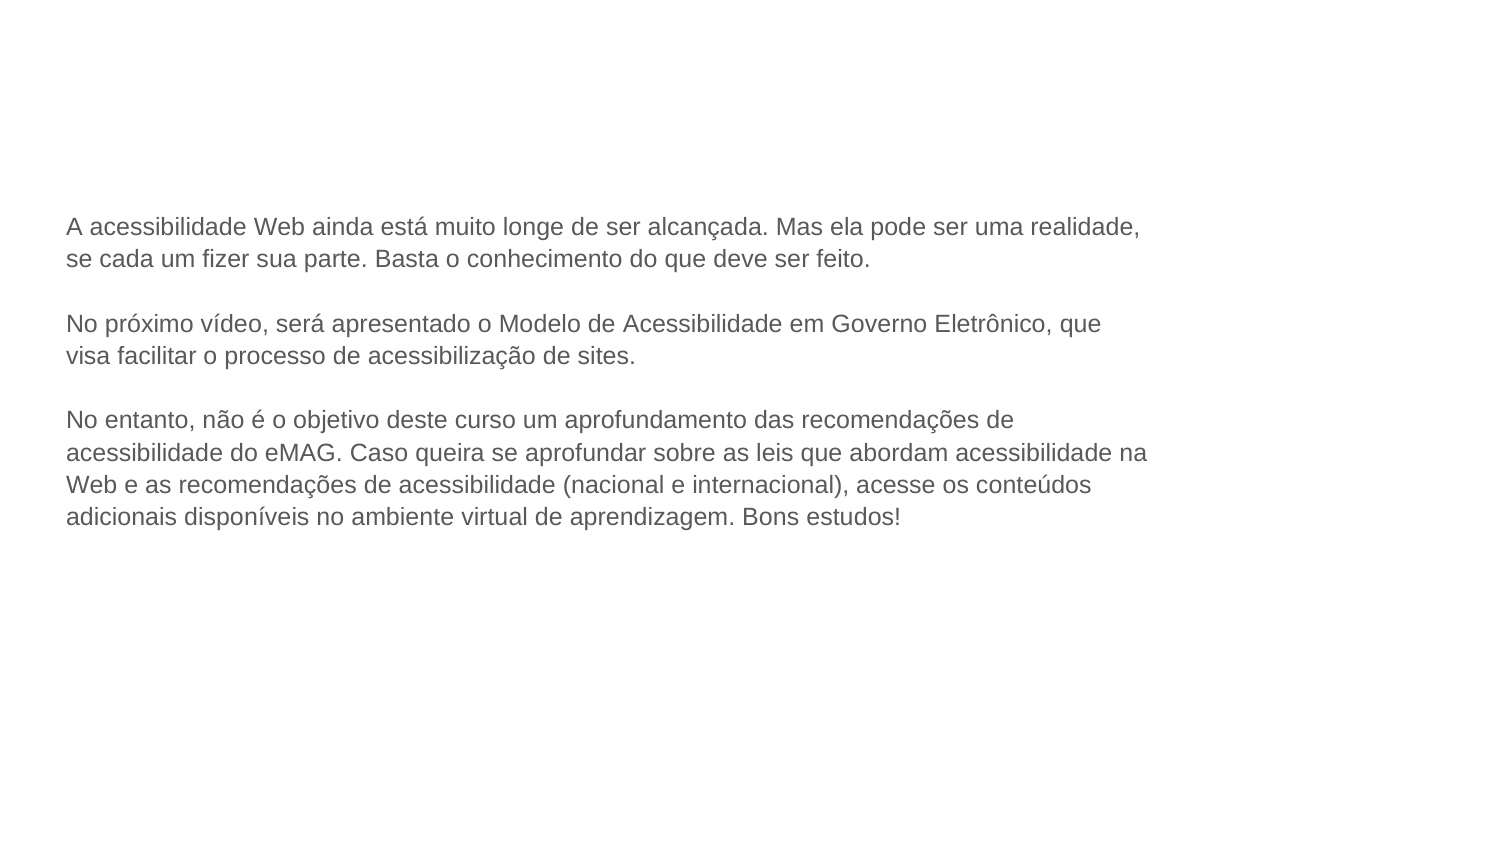

# Conclusão
A acessibilidade Web ainda está muito longe de ser alcançada. Mas ela pode ser uma realidade, se cada um fizer sua parte. Basta o conhecimento do que deve ser feito.
No próximo vídeo, será apresentado o Modelo de Acessibilidade em Governo Eletrônico, que visa facilitar o processo de acessibilização de sites.
No entanto, não é o objetivo deste curso um aprofundamento das recomendações de acessibilidade do eMAG. Caso queira se aprofundar sobre as leis que abordam acessibilidade na Web e as recomendações de acessibilidade (nacional e internacional), acesse os conteúdos adicionais disponíveis no ambiente virtual de aprendizagem. Bons estudos!